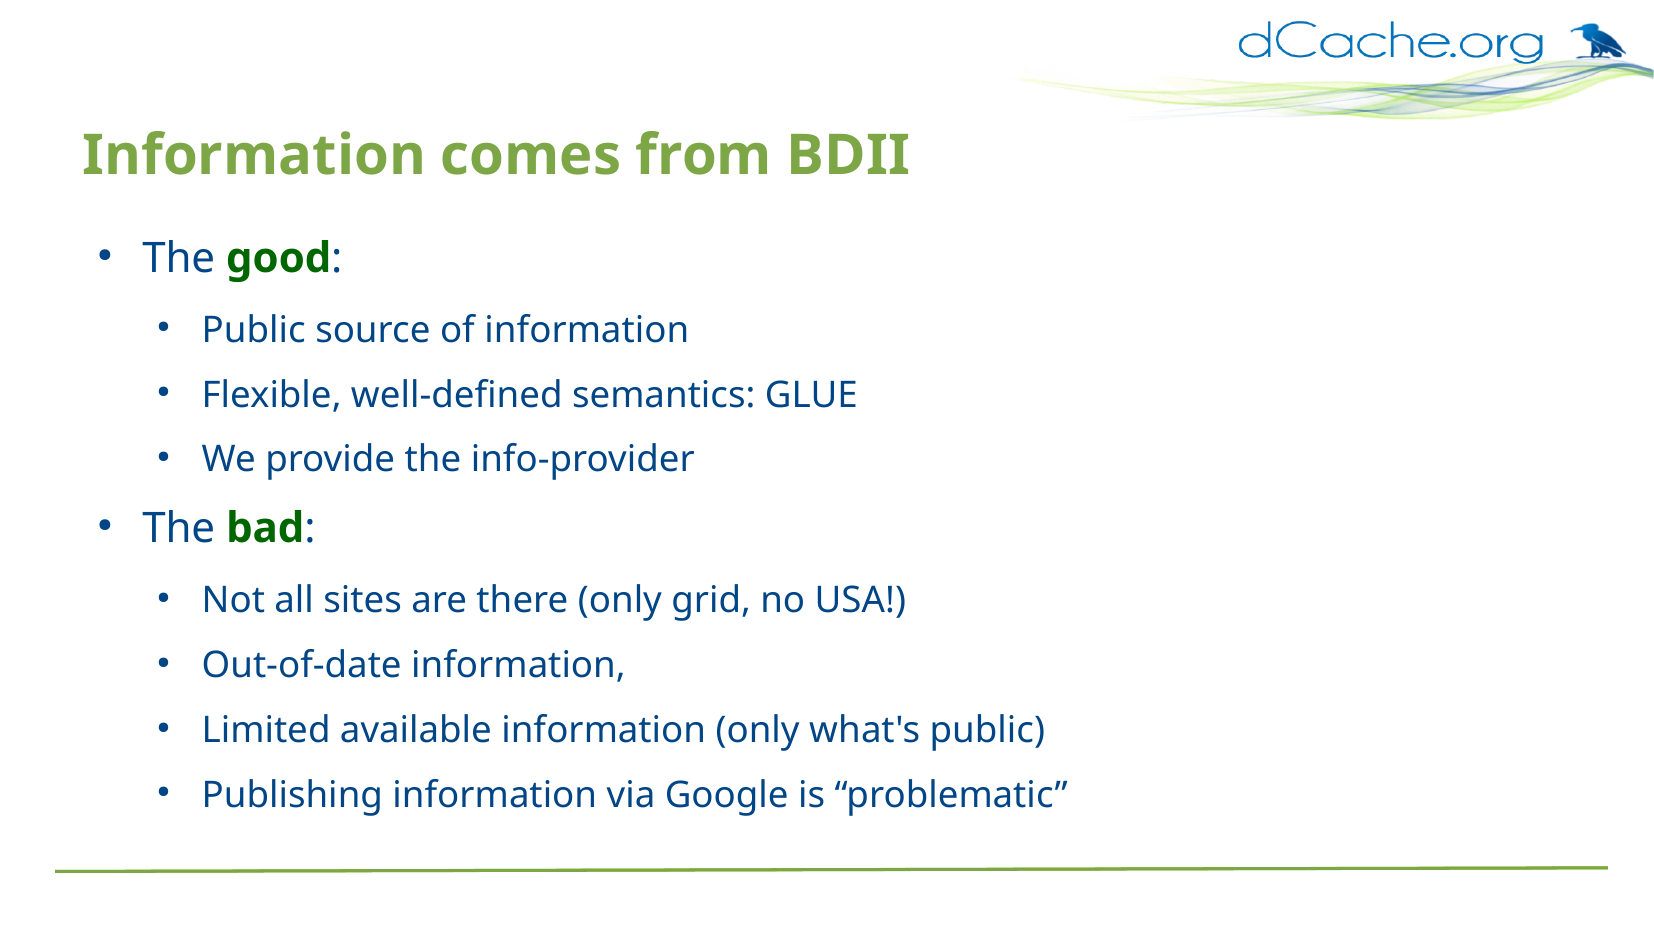

# Information comes from BDII
The good:
Public source of information
Flexible, well-defined semantics: GLUE
We provide the info-provider
The bad:
Not all sites are there (only grid, no USA!)
Out-of-date information,
Limited available information (only what's public)
Publishing information via Google is “problematic”